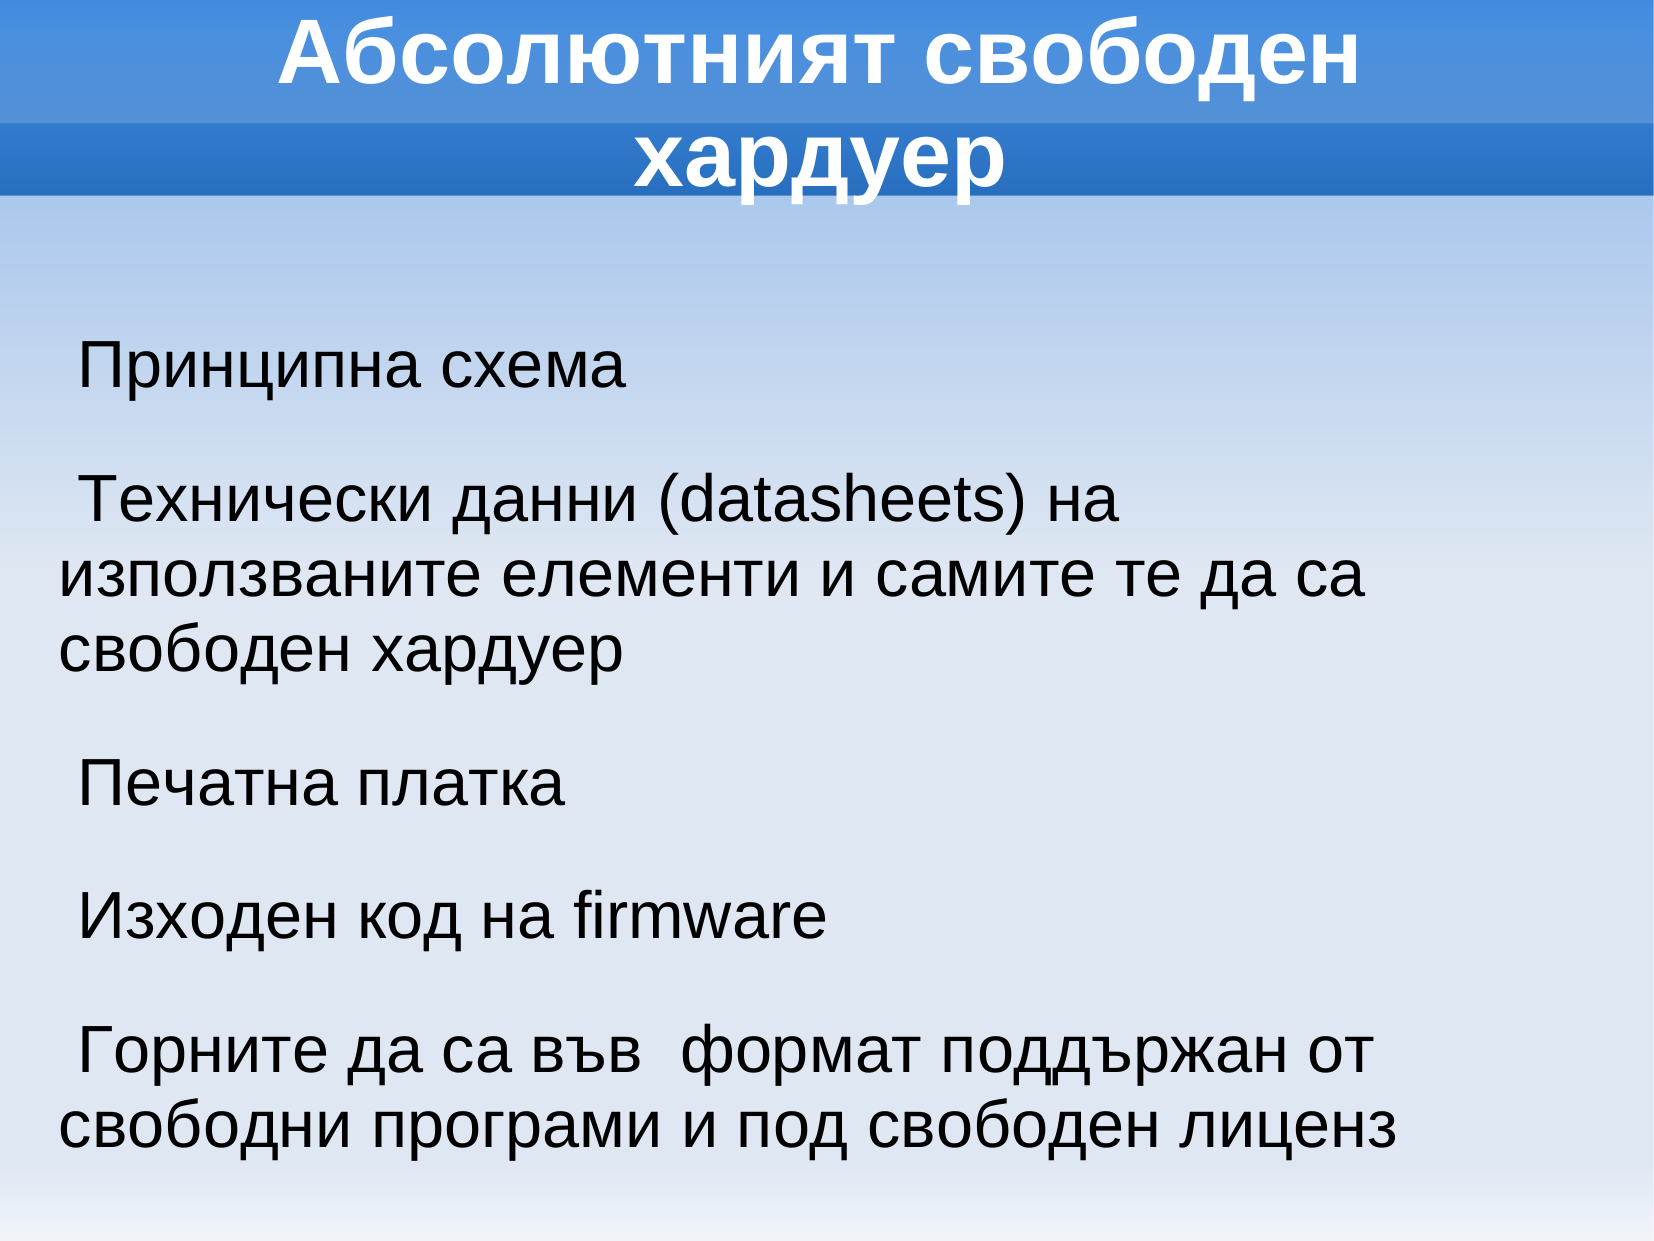

# Абсолютният свободен хардуер
 Принципна схема
 Технически данни (datasheets) на използваните елементи и самите те да са свободен хардуер
 Печатна платка
 Изходен код на firmware
 Горните да са във формат поддържан от свободни програми и под свободен лиценз